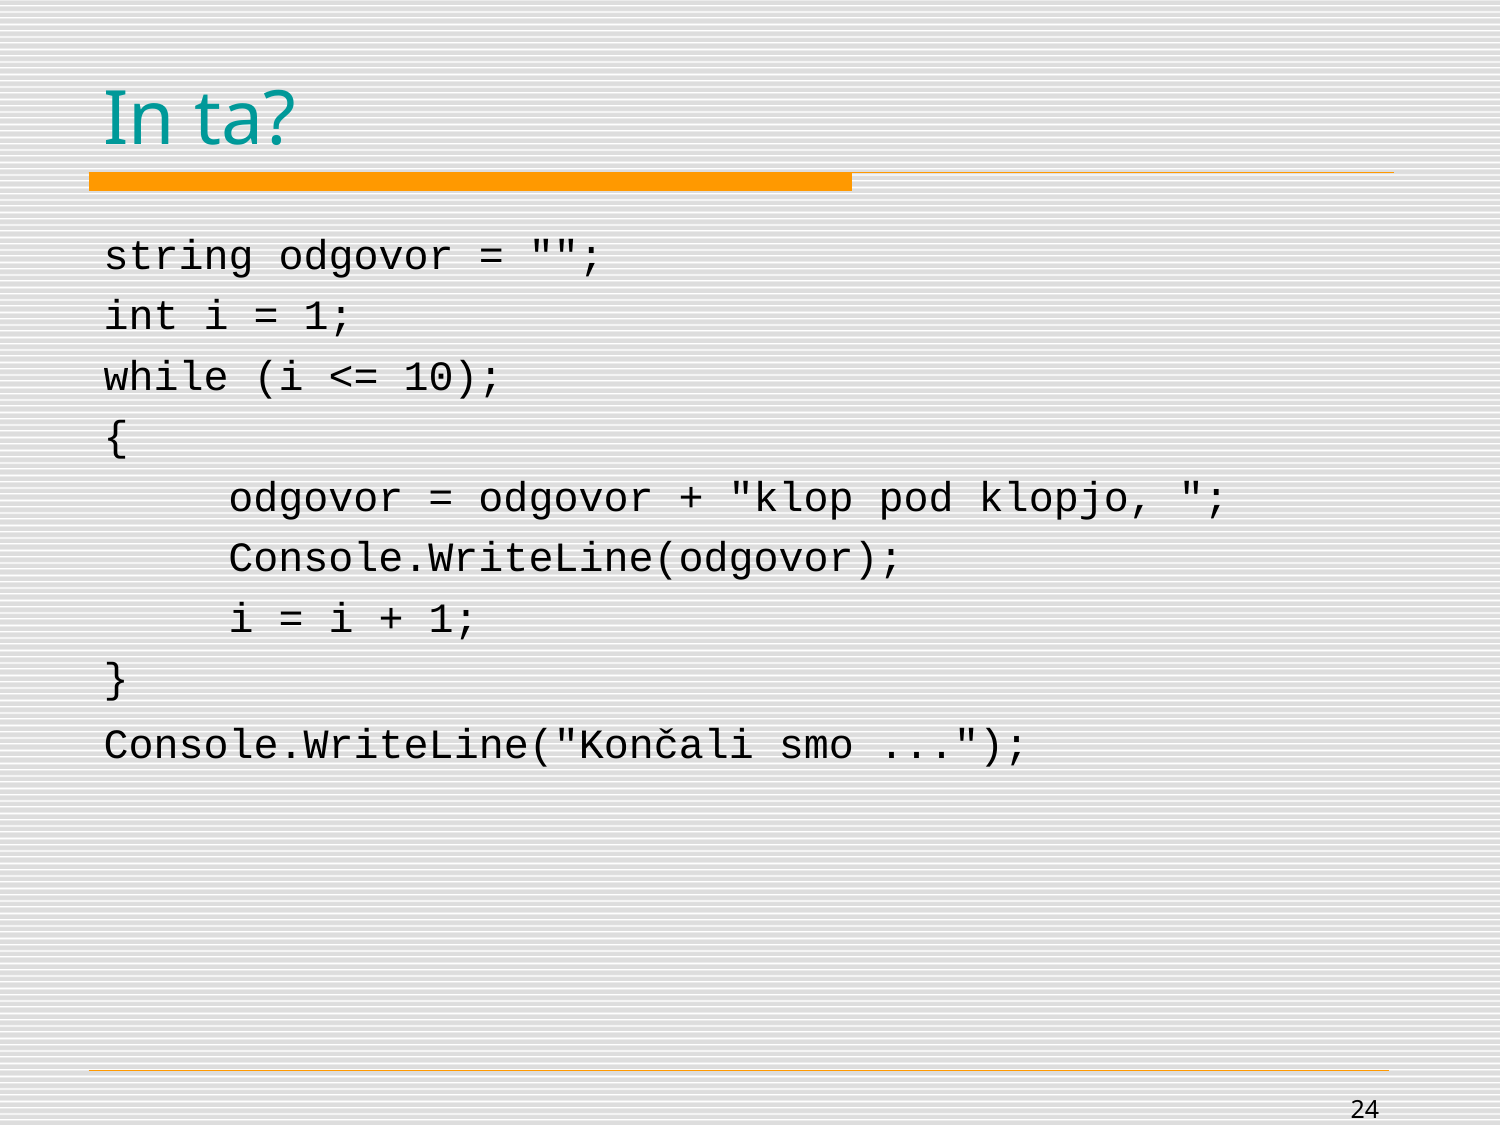

# In ta?
string odgovor = "";
int i = 1;
while (i <= 10);
{
 odgovor = odgovor + "klop pod klopjo, ";
 Console.WriteLine(odgovor);
 i = i + 1;
}
Console.WriteLine("Končali smo ...");